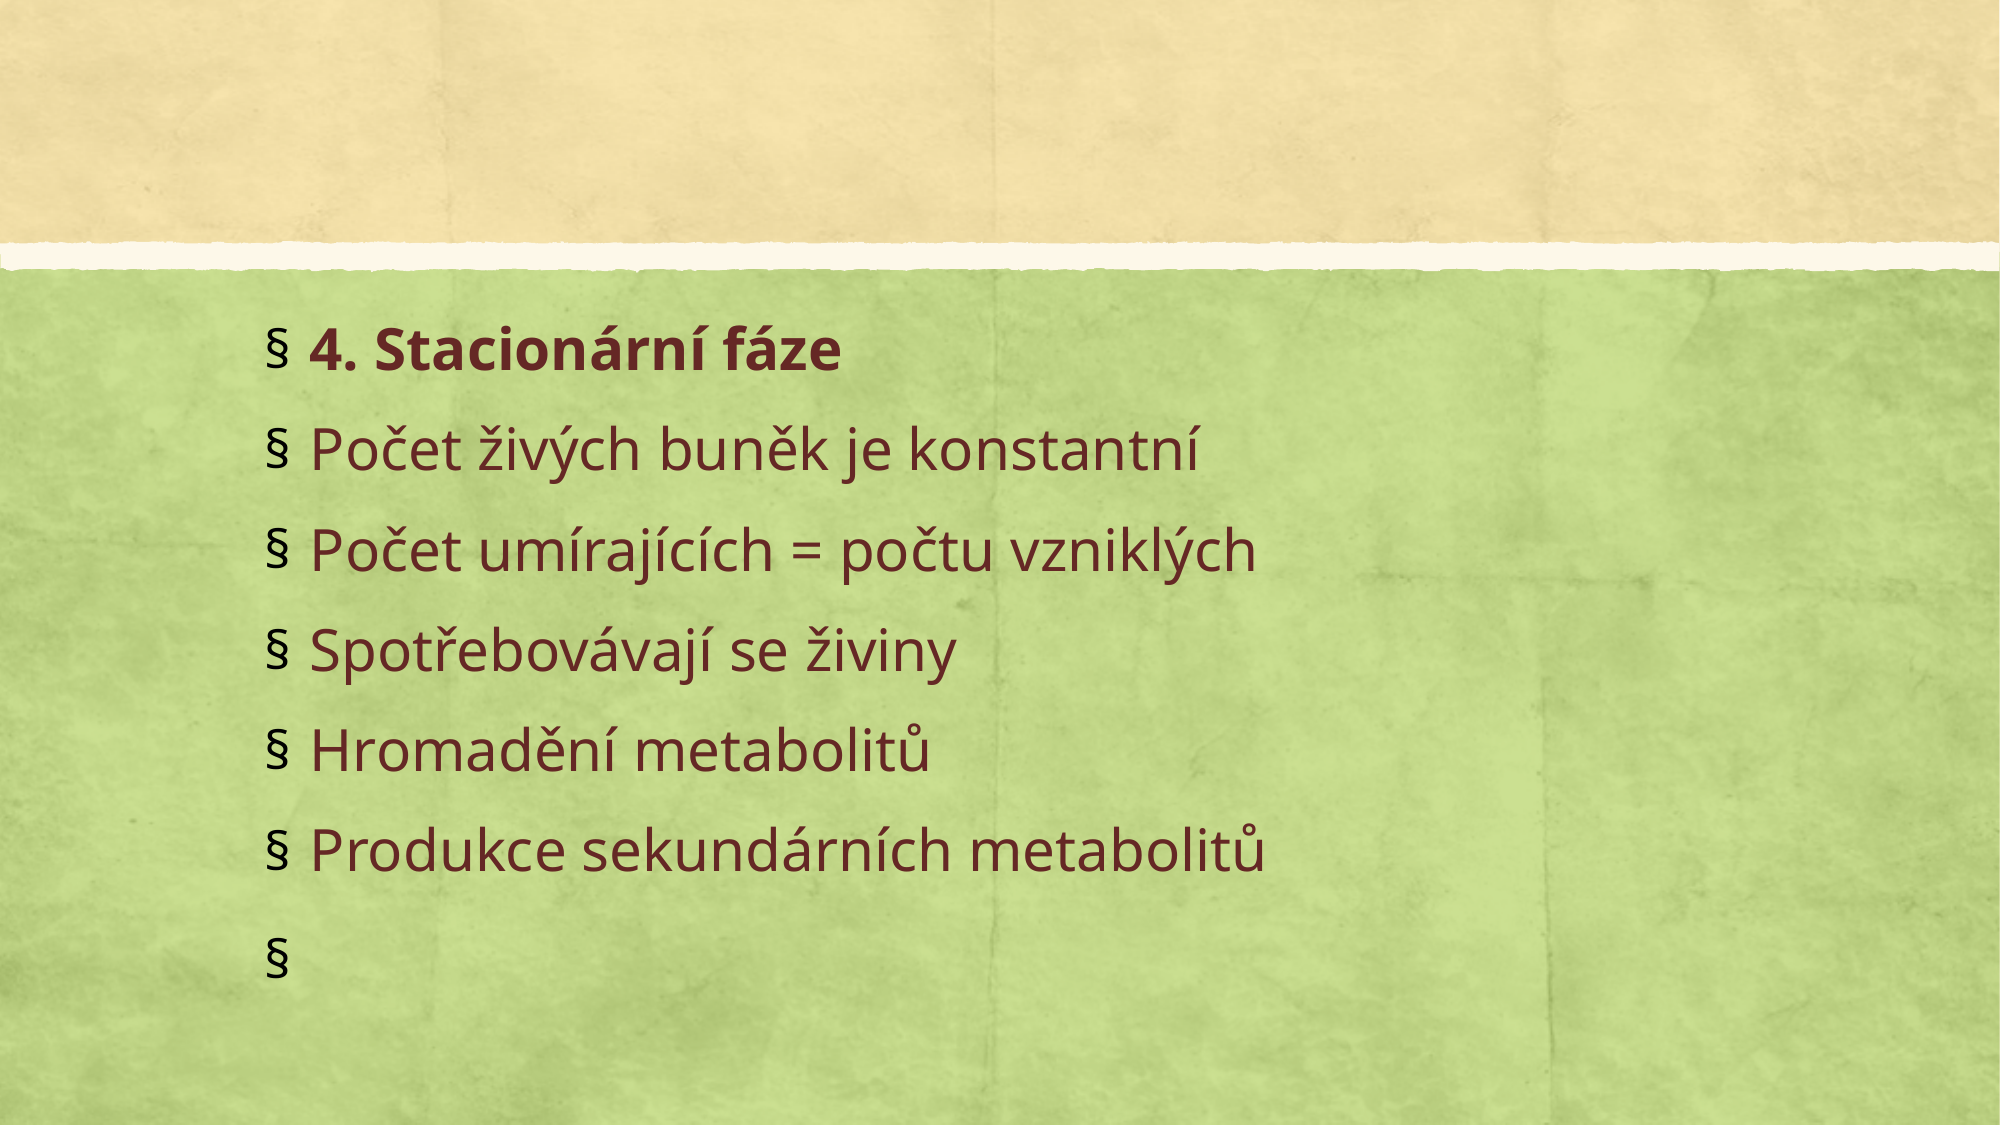

#
4. Stacionární fáze
Počet živých buněk je konstantní
Počet umírajících = počtu vzniklých
Spotřebovávají se živiny
Hromadění metabolitů
Produkce sekundárních metabolitů